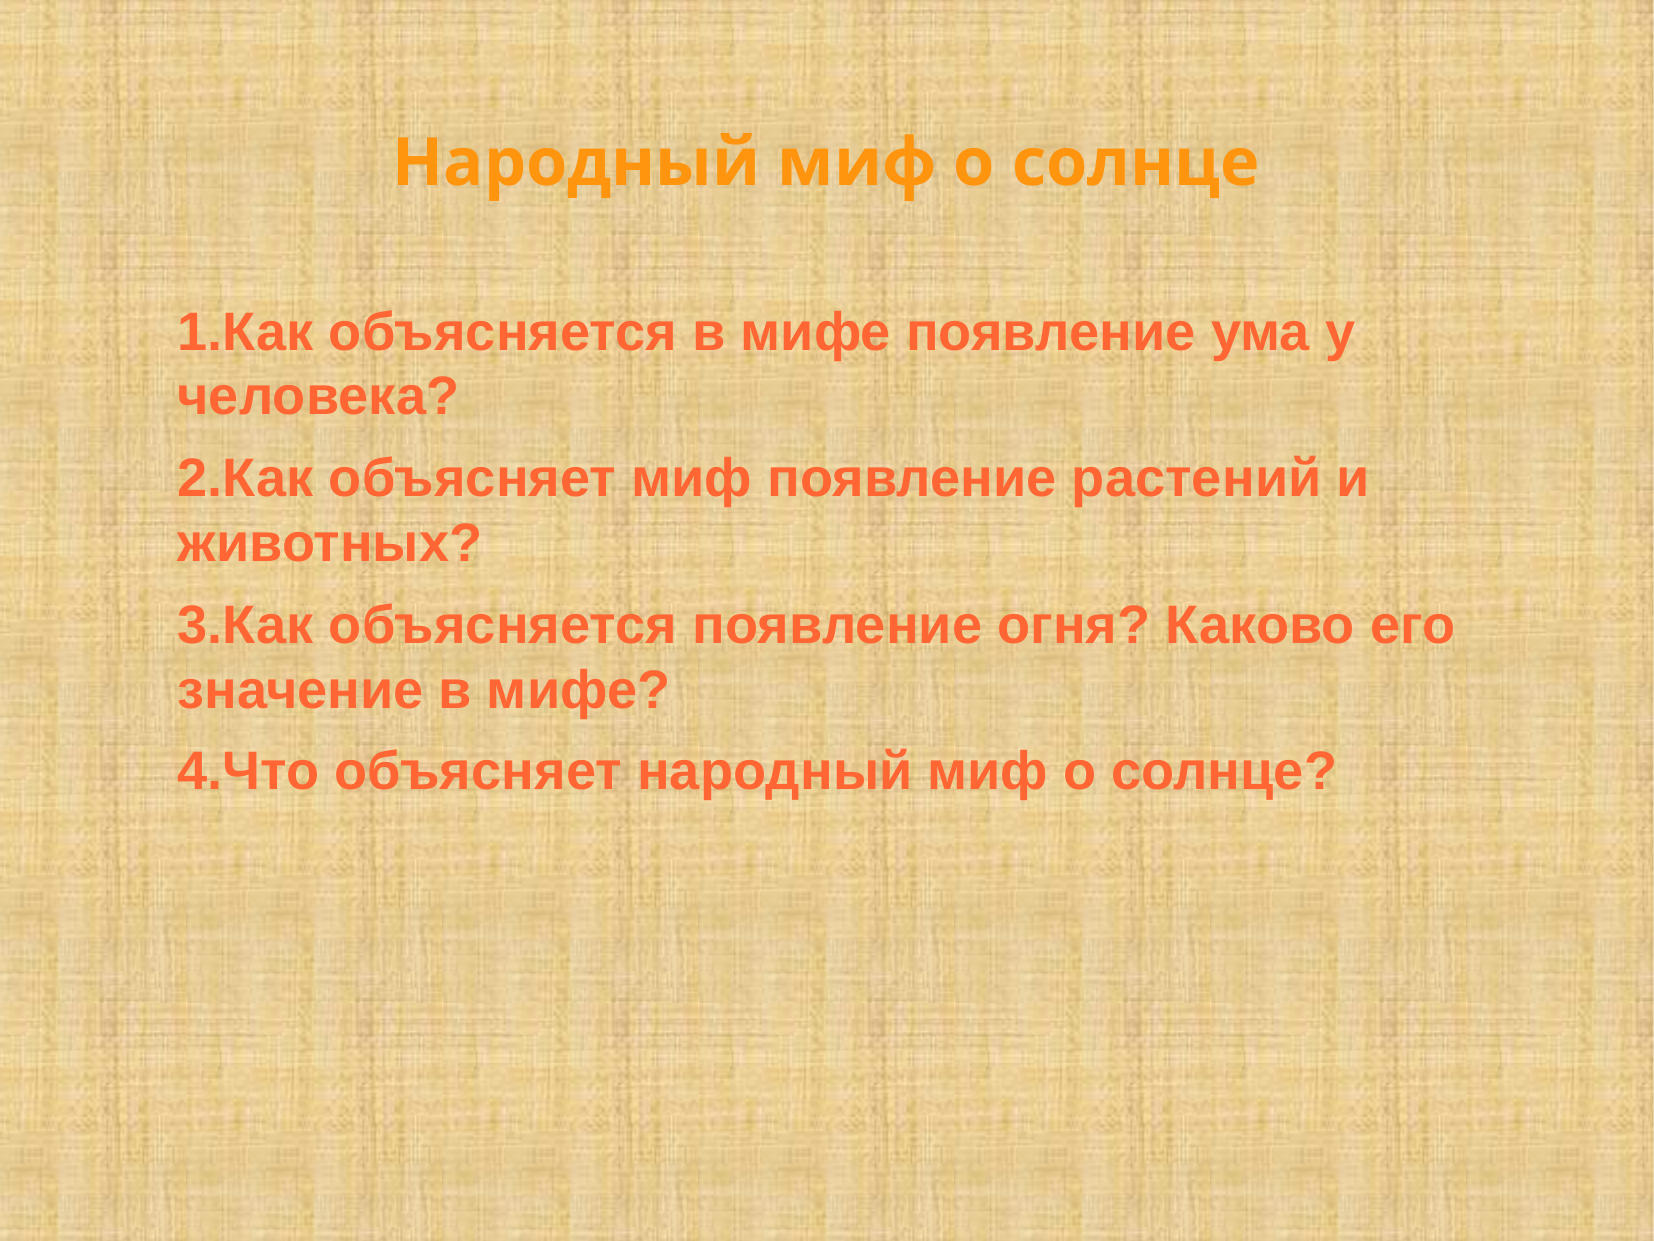

Народный миф о солнце
1.Как объясняется в мифе появление ума у человека?
2.Как объясняет миф появление растений и животных?
3.Как объясняется появление огня? Каково его значение в мифе?
4.Что объясняет народный миф о солнце?